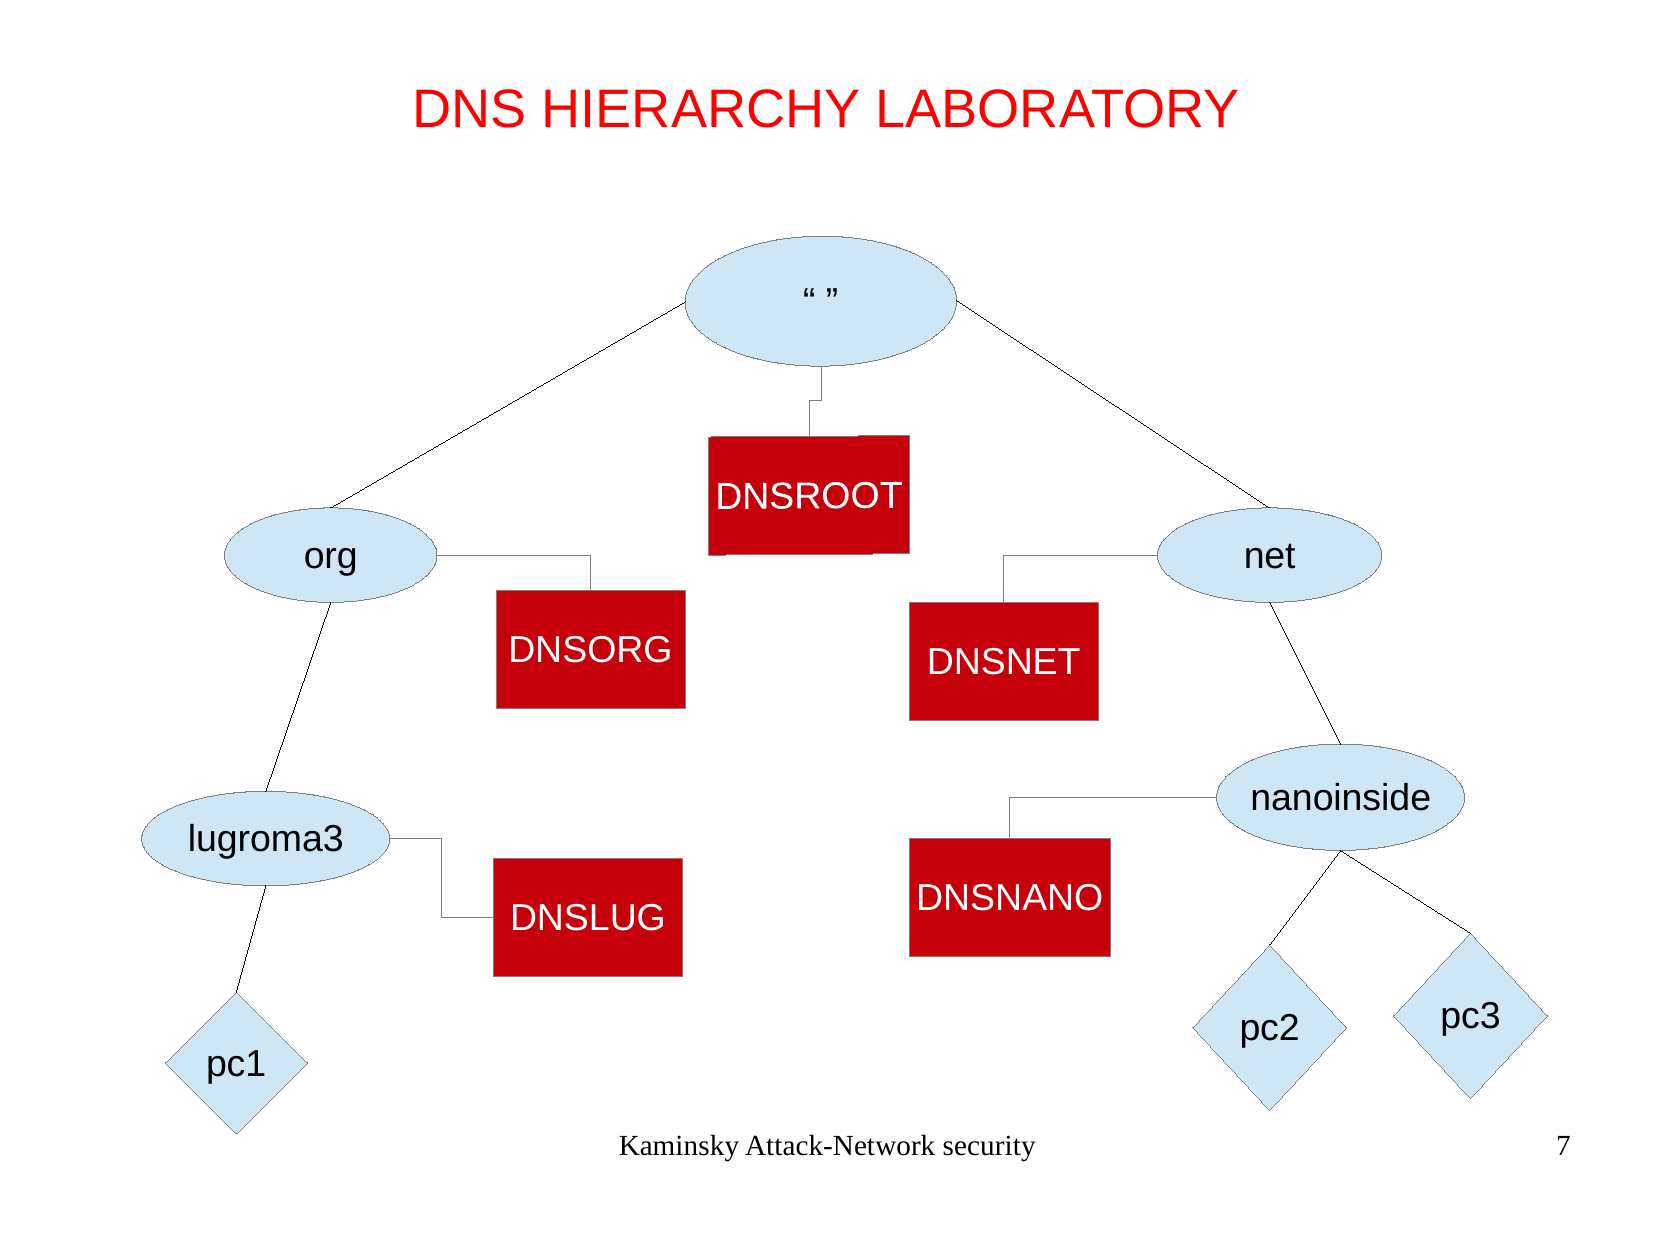

DNS HIERARCHY LABORATORY
“ ”
DNSROOT
org
net
DNSORG
DNSNET
nanoinside
lugroma3
DNSNANO
DNSLUG
pc3
pc2
pc1
Kaminsky Attack-Network security
7